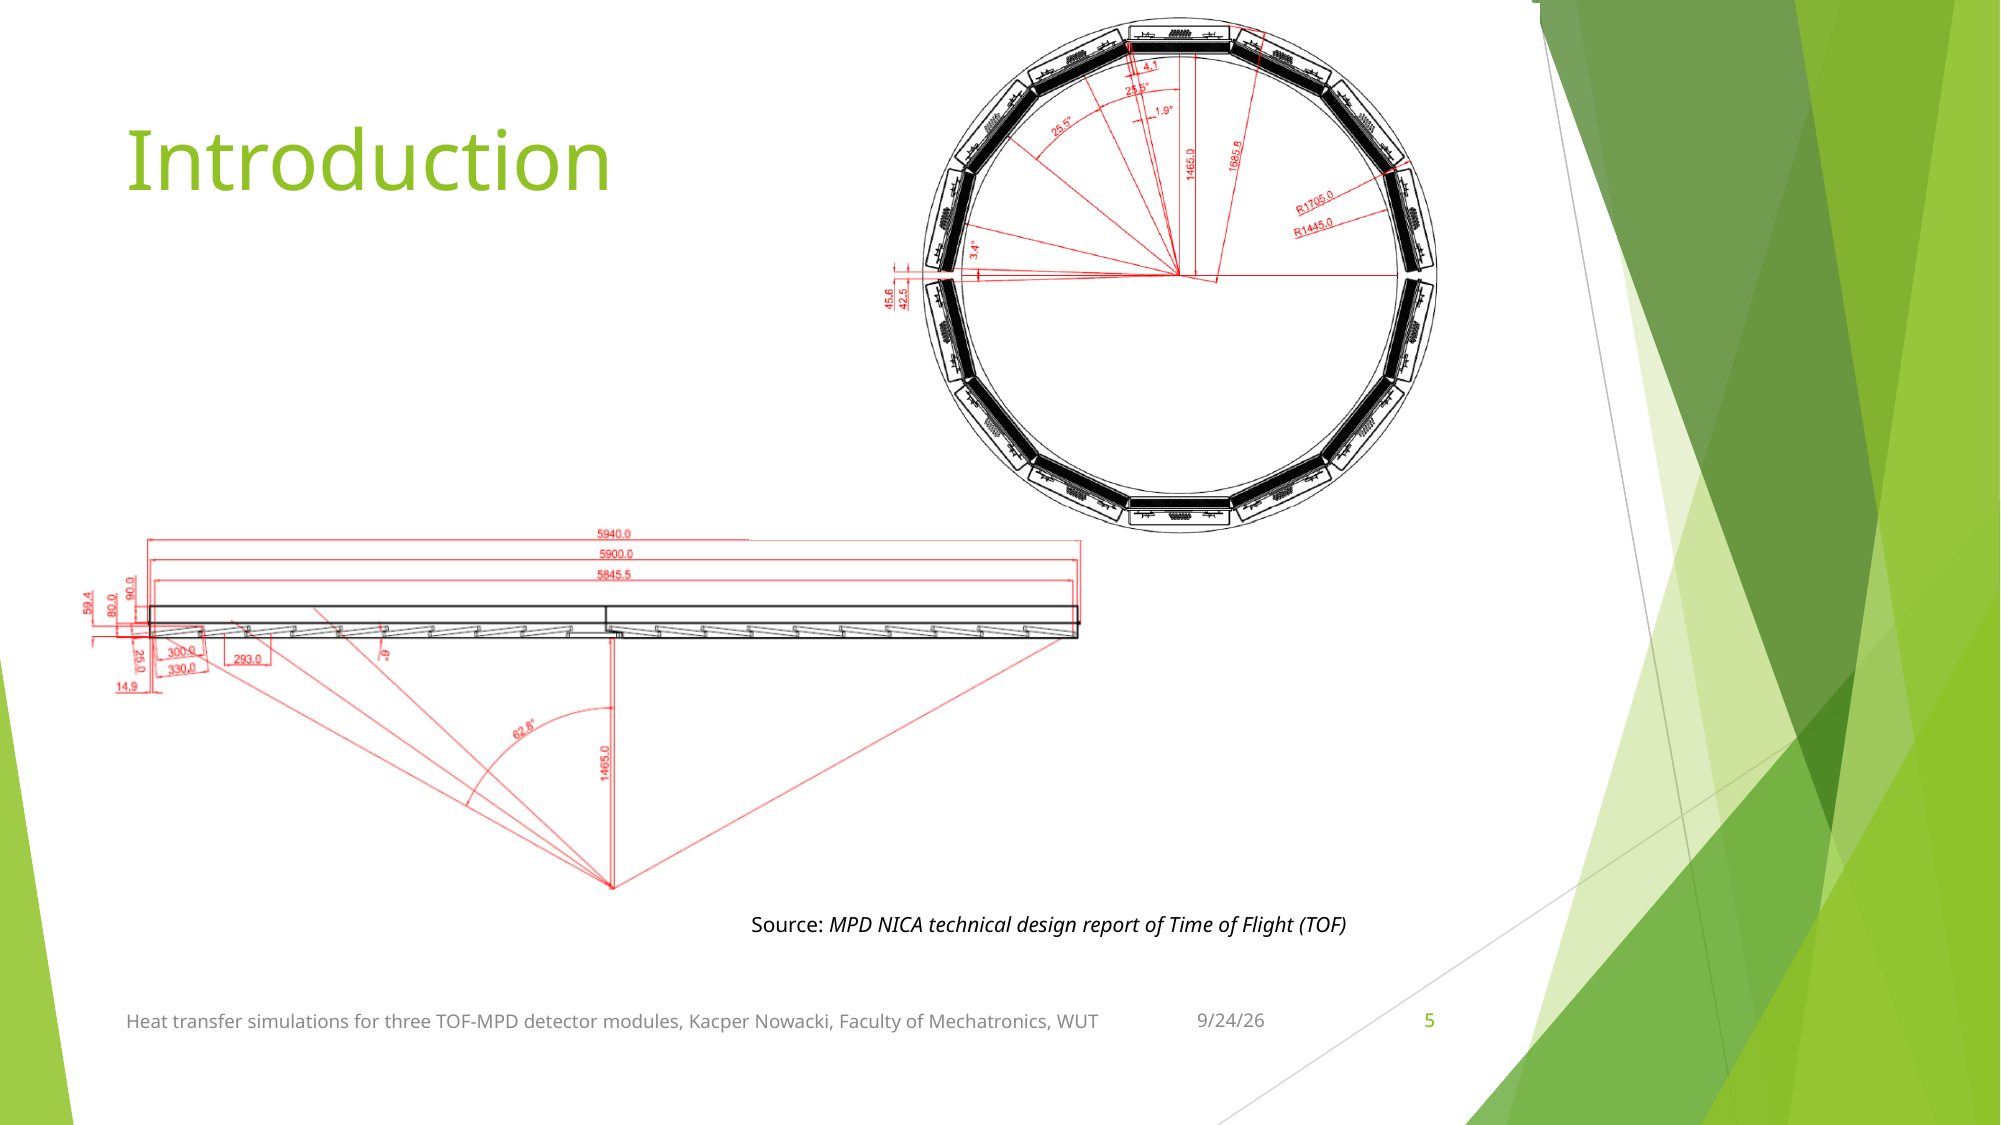

# Introduction
Source: MPD NICA technical design report of Time of Flight (TOF)
Heat transfer simulations for three TOF-MPD detector modules, Kacper Nowacki, Faculty of Mechatronics, WUT